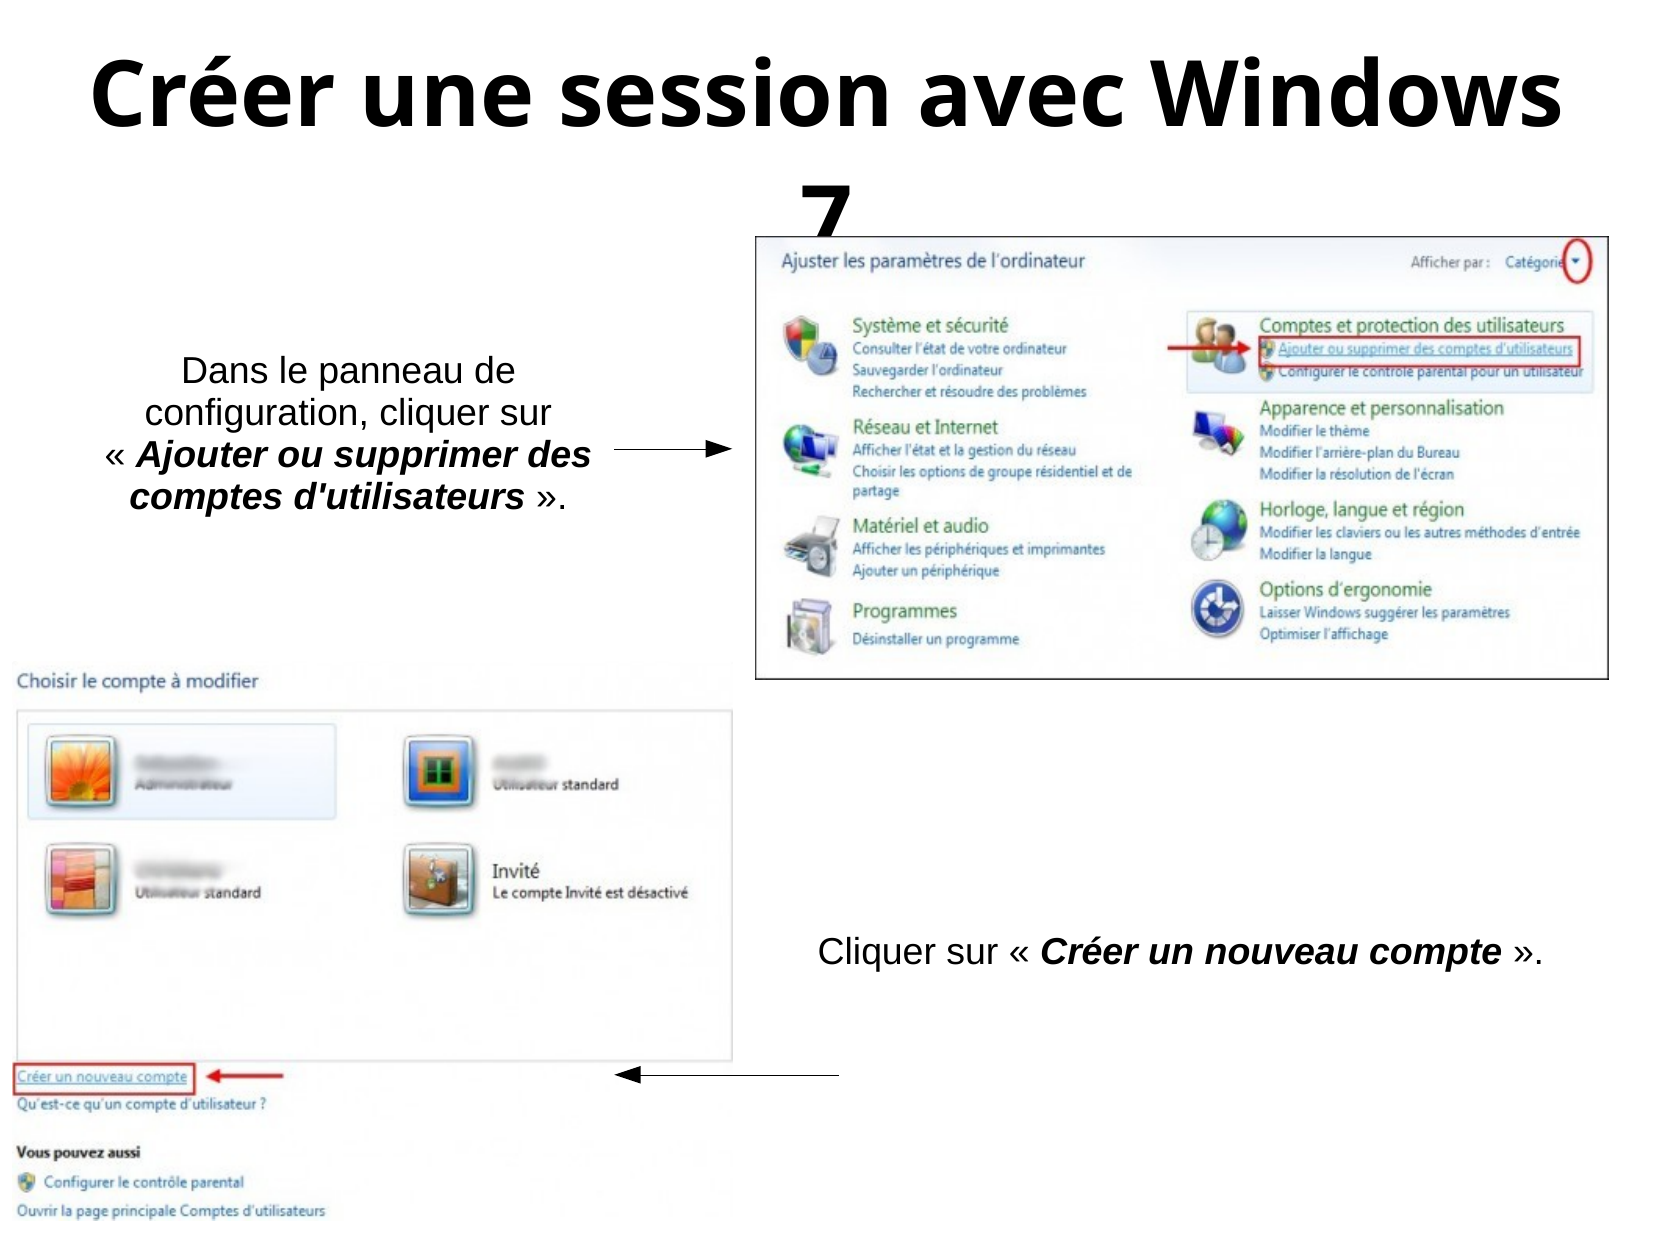

# Créer une session avec Windows 7
Dans le panneau de configuration, cliquer sur « Ajouter ou supprimer des comptes d'utilisateurs ».
Cliquer sur « Créer un nouveau compte ».